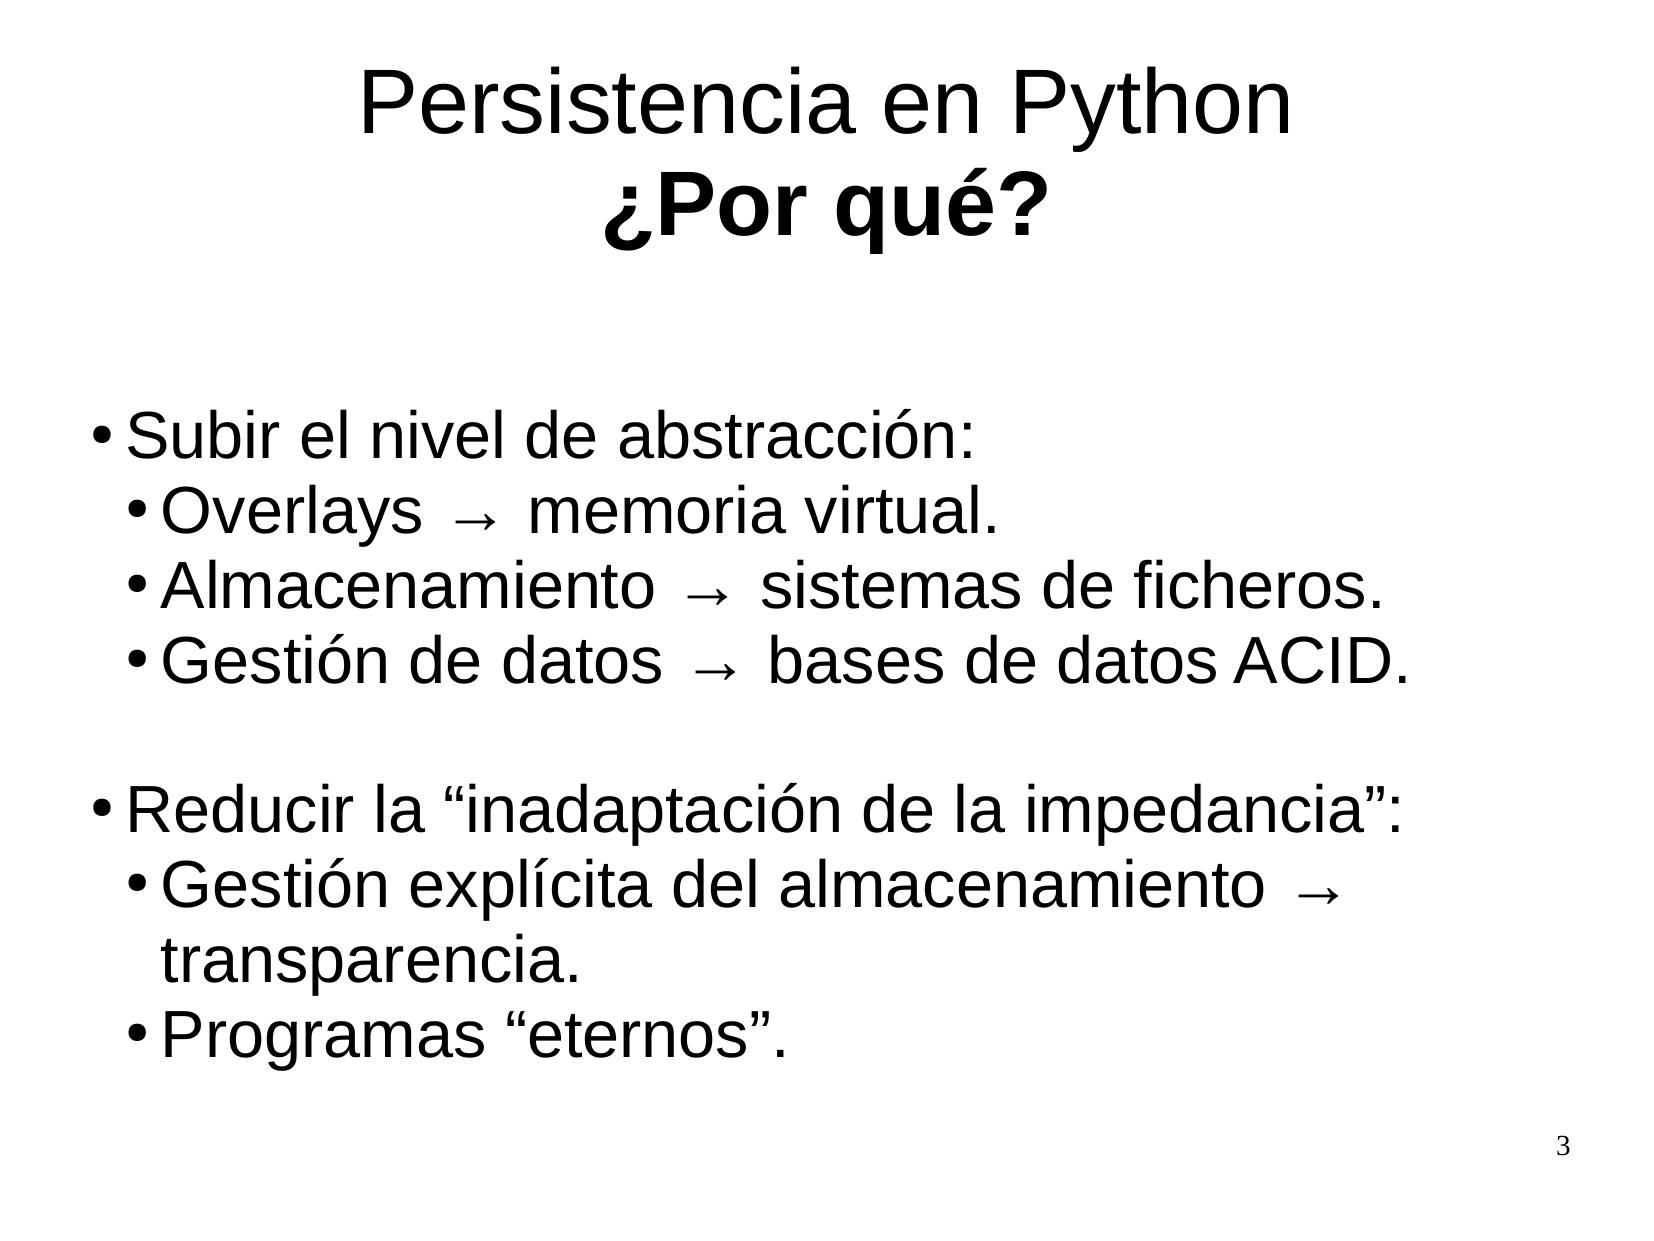

# Persistencia en Python ¿Por qué?
Subir el nivel de abstracción:
Overlays → memoria virtual.
Almacenamiento → sistemas de ficheros.
Gestión de datos → bases de datos ACID.
Reducir la “inadaptación de la impedancia”:
Gestión explícita del almacenamiento → transparencia.
Programas “eternos”.
3